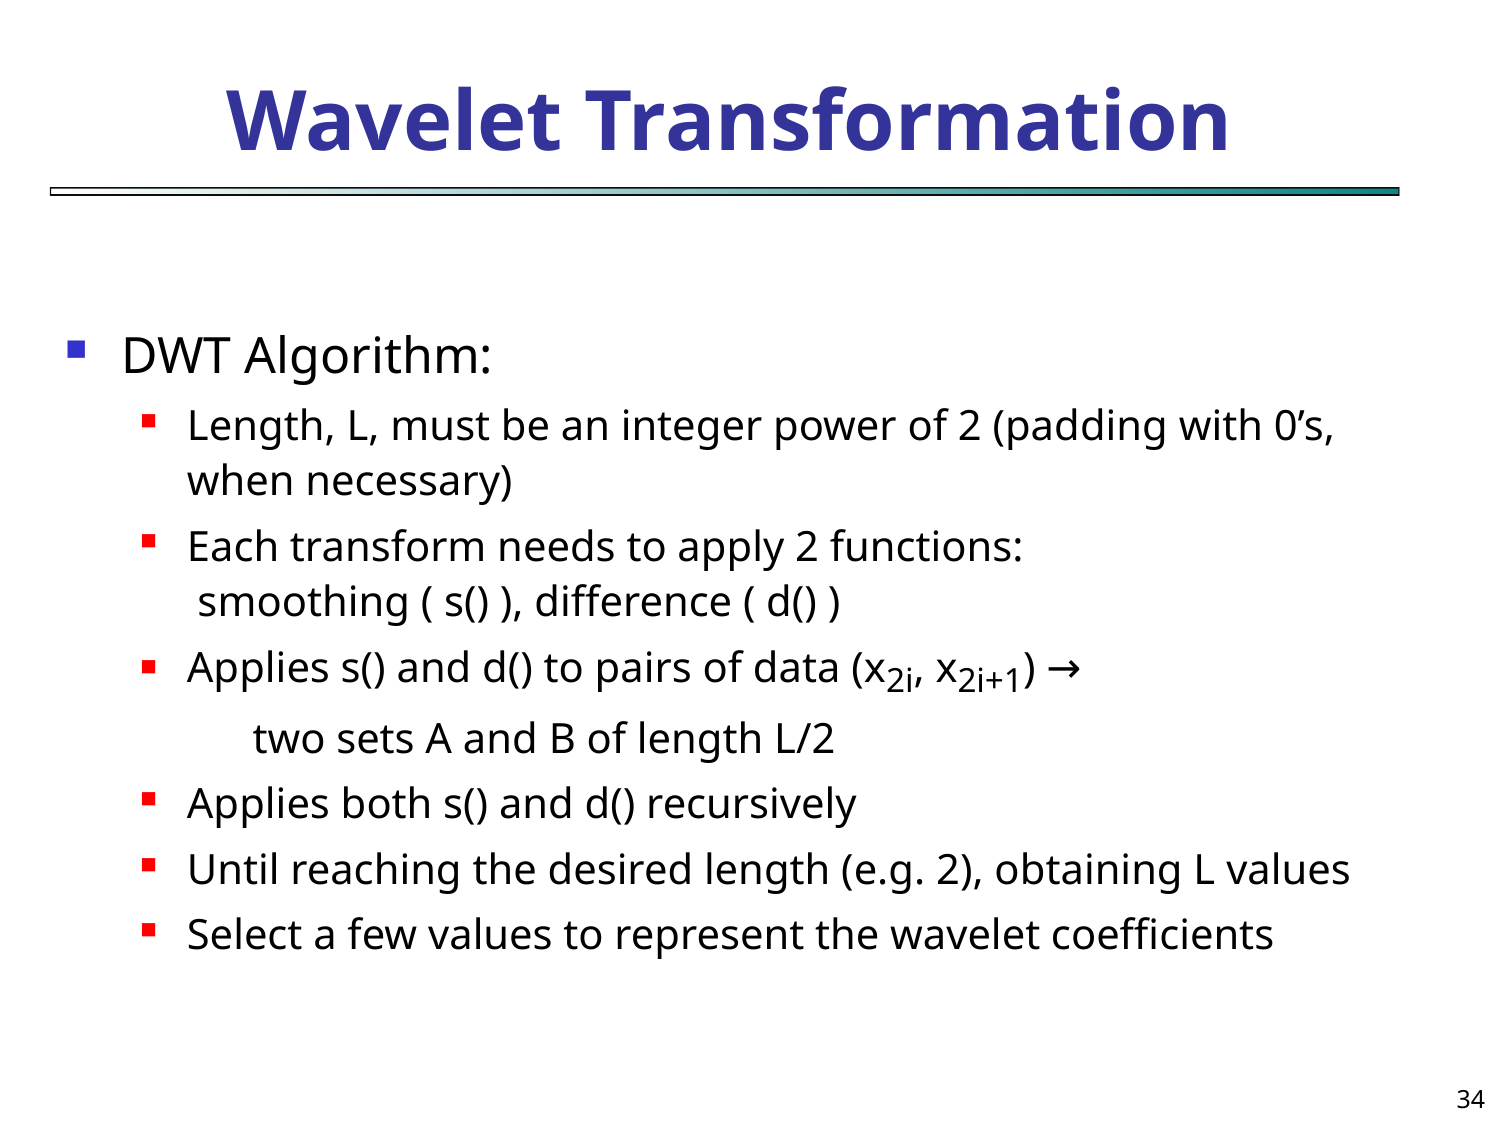

# Wavelet Transformation
DWT Algorithm:
Length, L, must be an integer power of 2 (padding with 0’s, when necessary)
Each transform needs to apply 2 functions:
 smoothing ( s() ), difference ( d() )
Applies s() and d() to pairs of data (x2i, x2i+1) →
two sets A and B of length L/2
Applies both s() and d() recursively
Until reaching the desired length (e.g. 2), obtaining L values
Select a few values to represent the wavelet coefficients